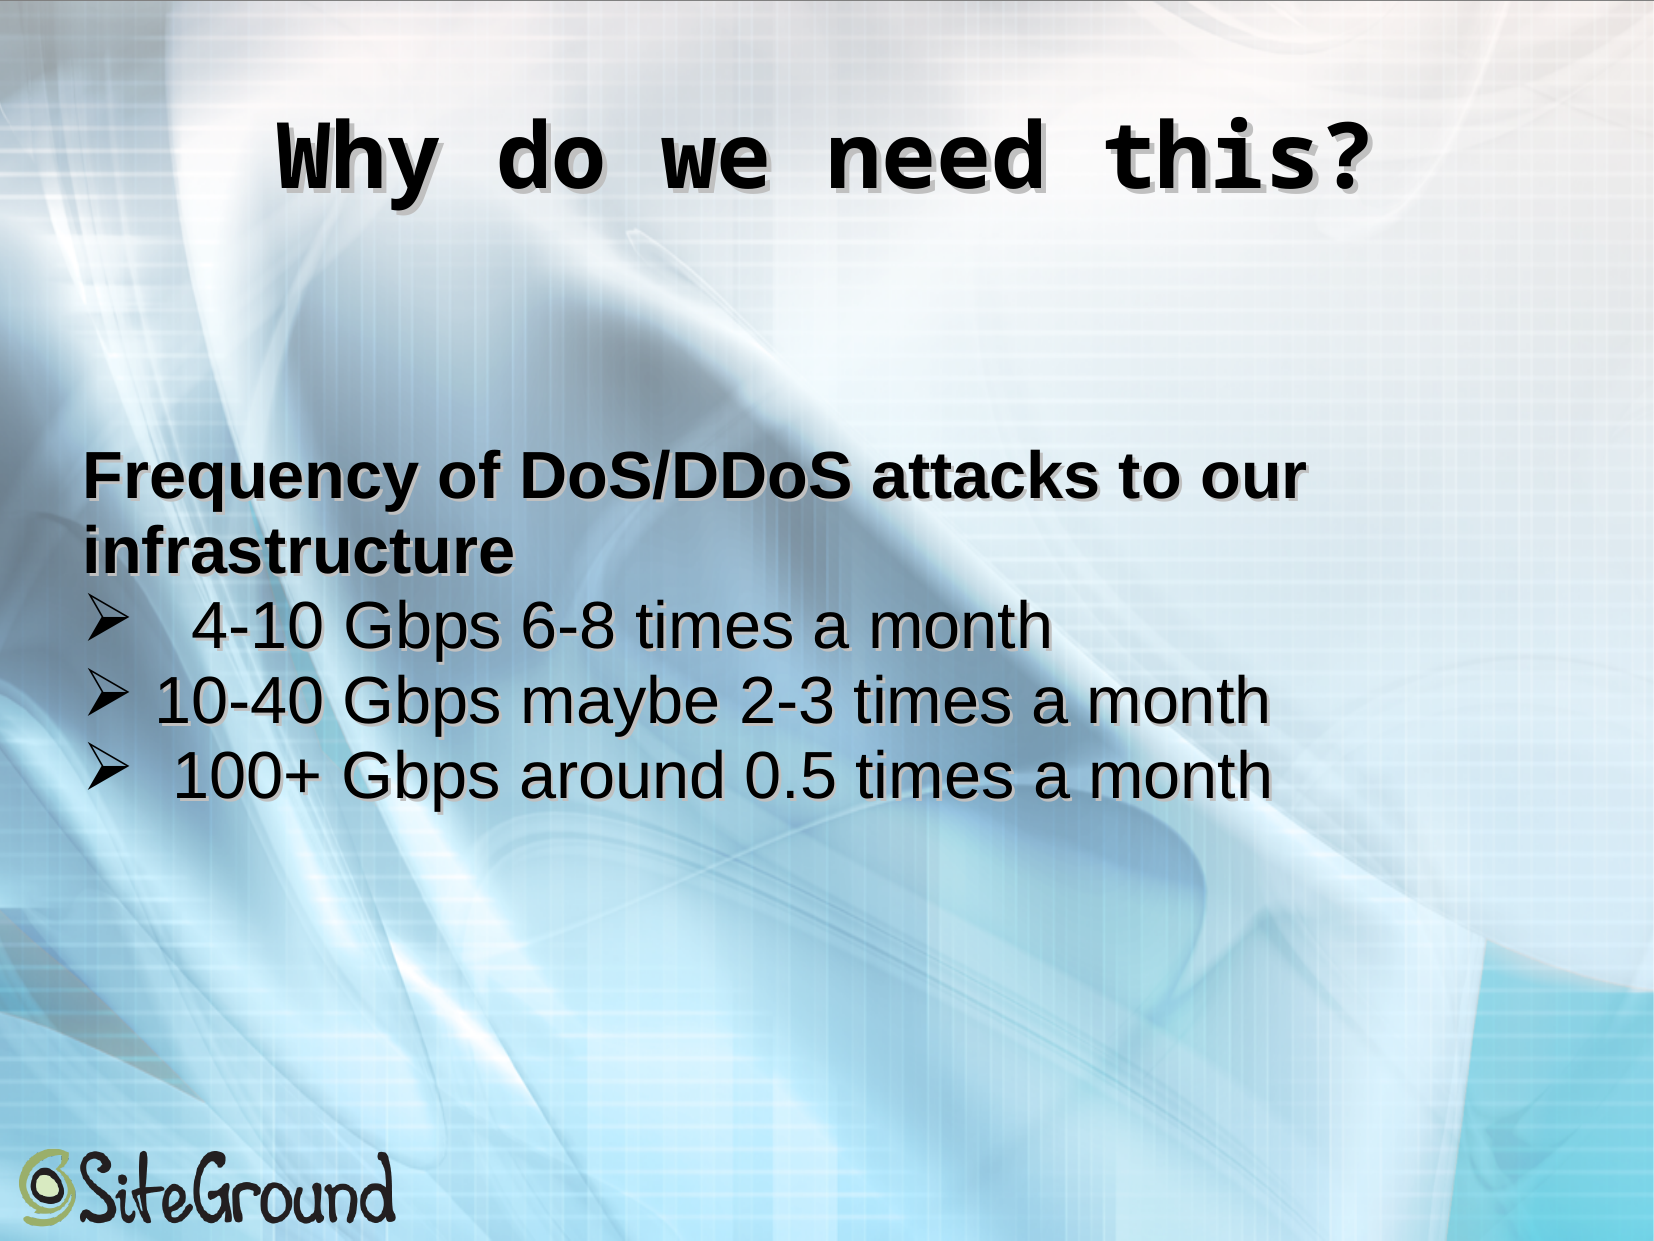

# Why do we need this?
Frequency of DoS/DDoS attacks to our infrastructure
 4-10 Gbps 6-8 times a month
 10-40 Gbps maybe 2-3 times a month
 100+ Gbps around 0.5 times a month